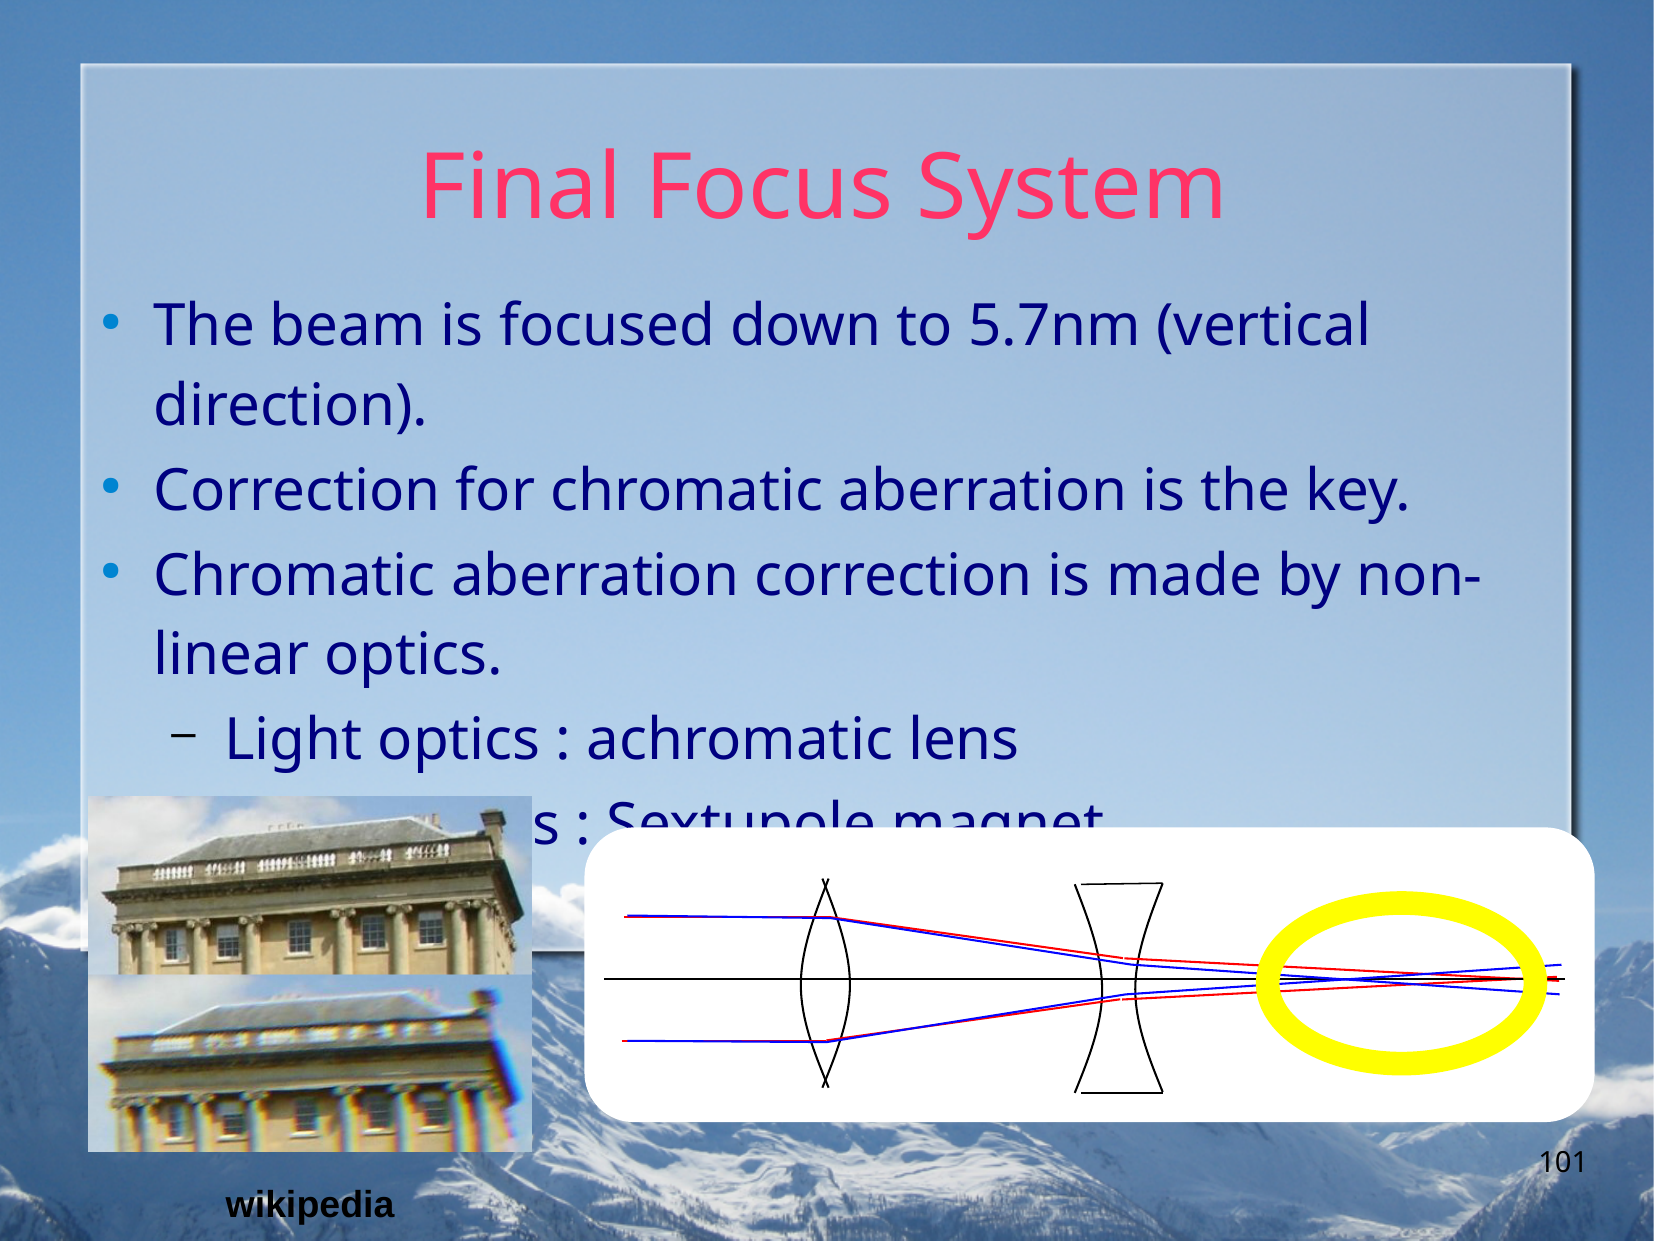

# Final Focus System
The beam is focused down to 5.7nm (vertical direction).
Correction for chromatic aberration is the key.
Chromatic aberration correction is made by non-linear optics.
Light optics : achromatic lens
Beam optics : Sextupole magnet
wikipedia
101